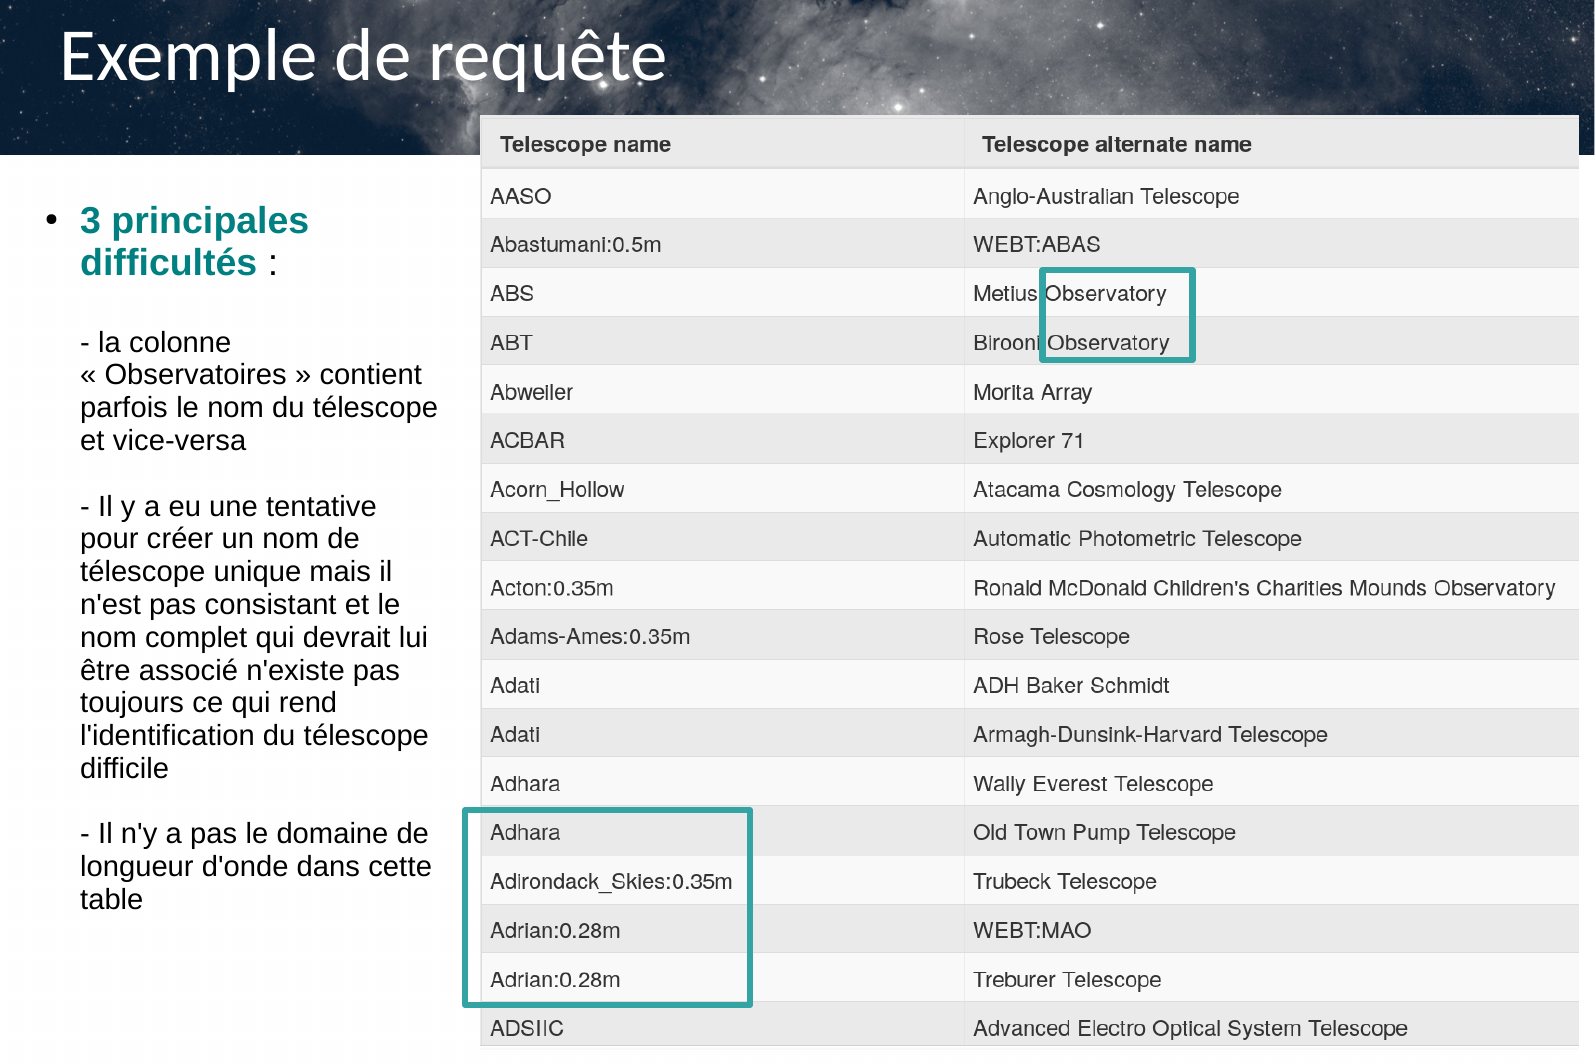

# Exemple de requête
3 principales difficultés :
- la colonne « Observatoires » contient parfois le nom du télescope et vice-versa
- Il y a eu une tentative pour créer un nom de télescope unique mais il n'est pas consistant et le nom complet qui devrait lui être associé n'existe pas toujours ce qui rend l'identification du télescope difficile
- Il n'y a pas le domaine de longueur d'onde dans cette table